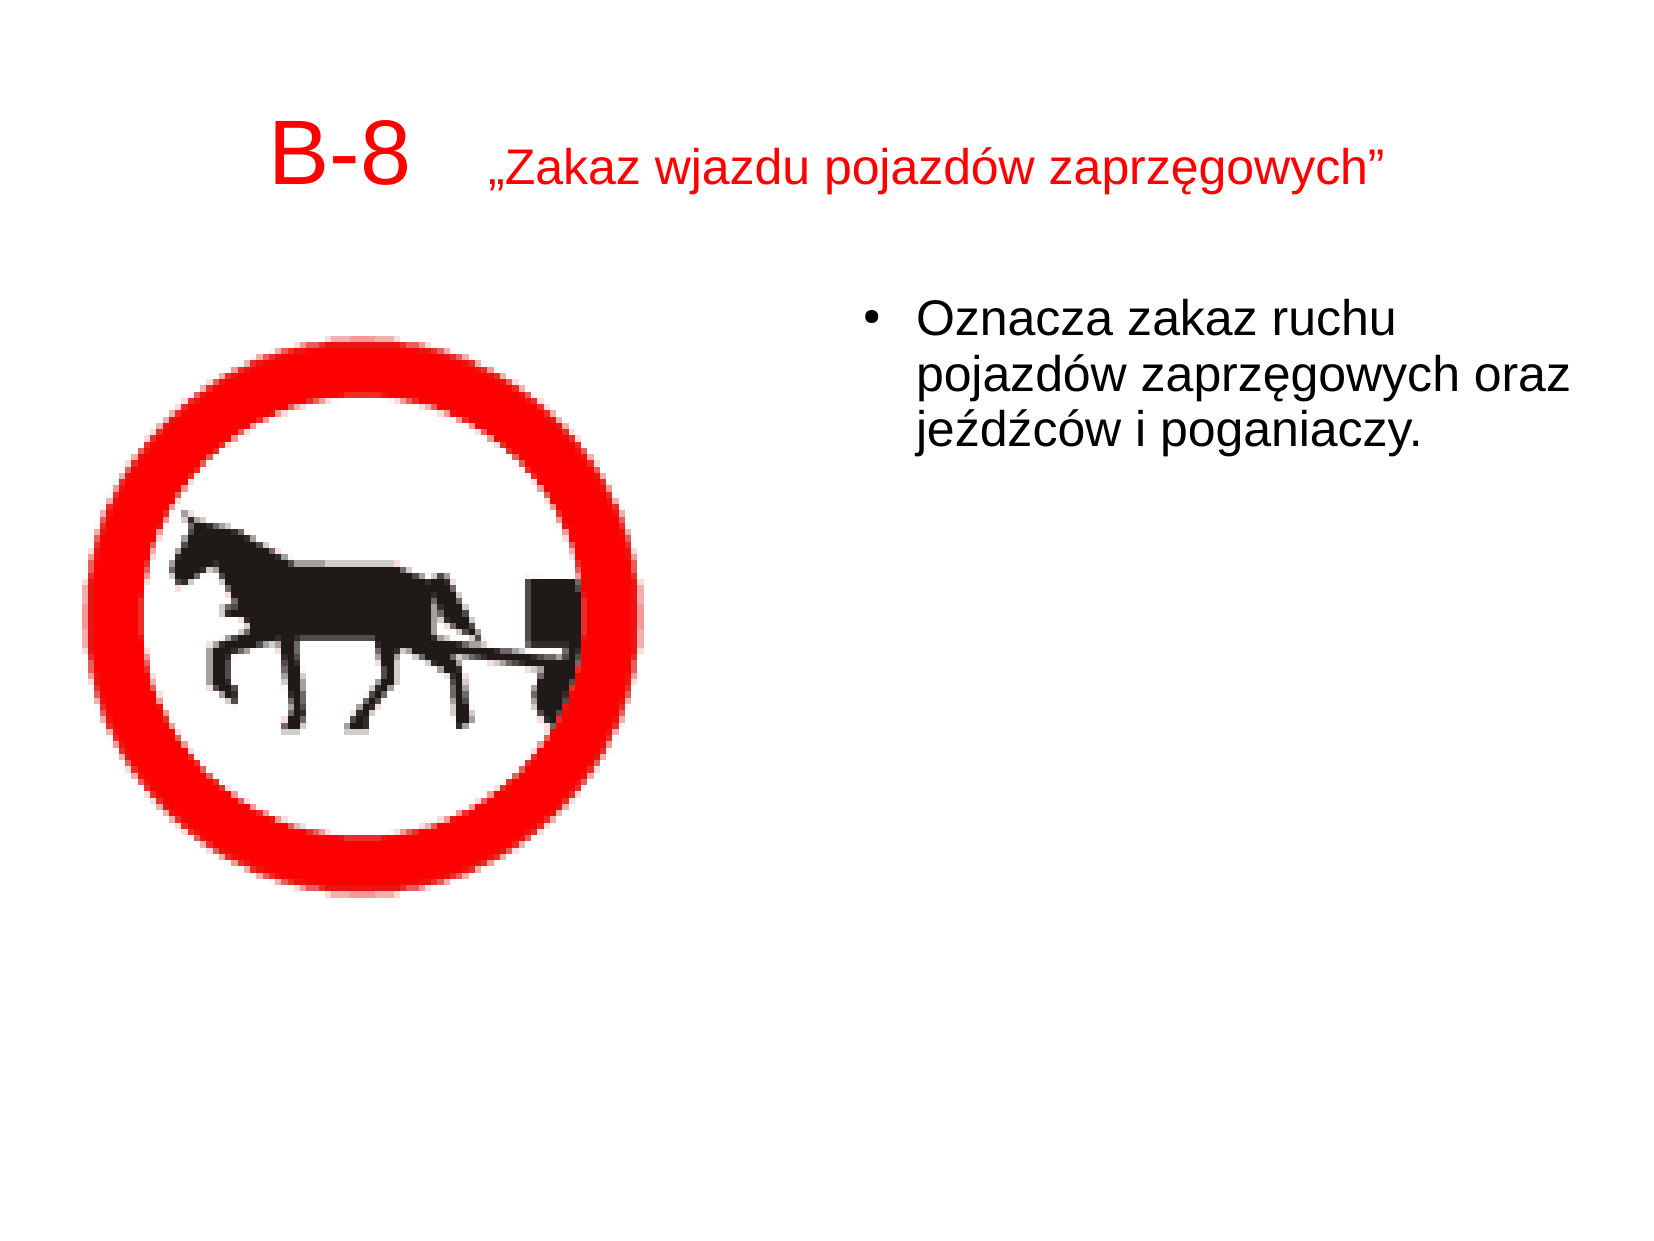

# B-8 „Zakaz wjazdu pojazdów zaprzęgowych”
Oznacza zakaz ruchu pojazdów zaprzęgowych oraz jeźdźców i poganiaczy.